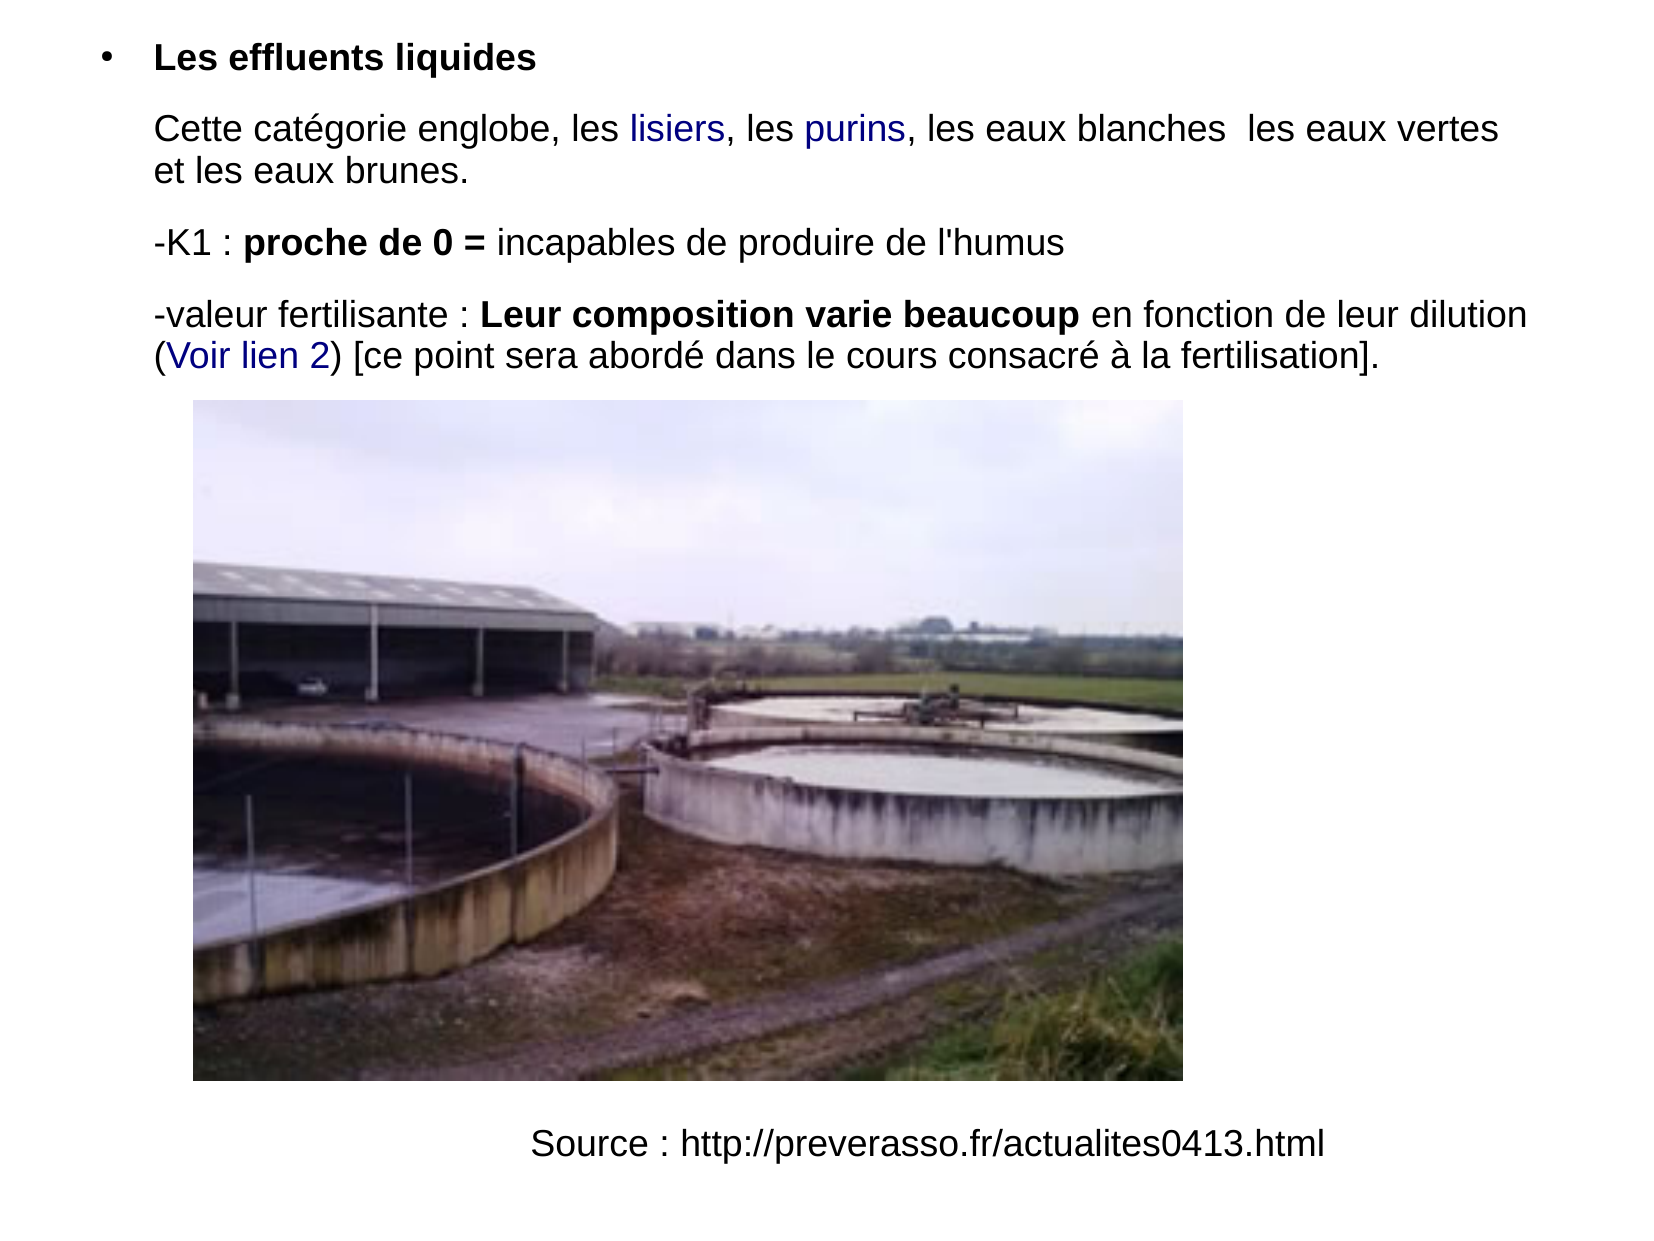

# Les effluents liquides
Cette catégorie englobe, les lisiers, les purins, les eaux blanches les eaux vertes et les eaux brunes.
-K1 : proche de 0 = incapables de produire de l'humus
-valeur fertilisante : Leur composition varie beaucoup en fonction de leur dilution (Voir lien 2) [ce point sera abordé dans le cours consacré à la fertilisation].
Source : http://preverasso.fr/actualites0413.html